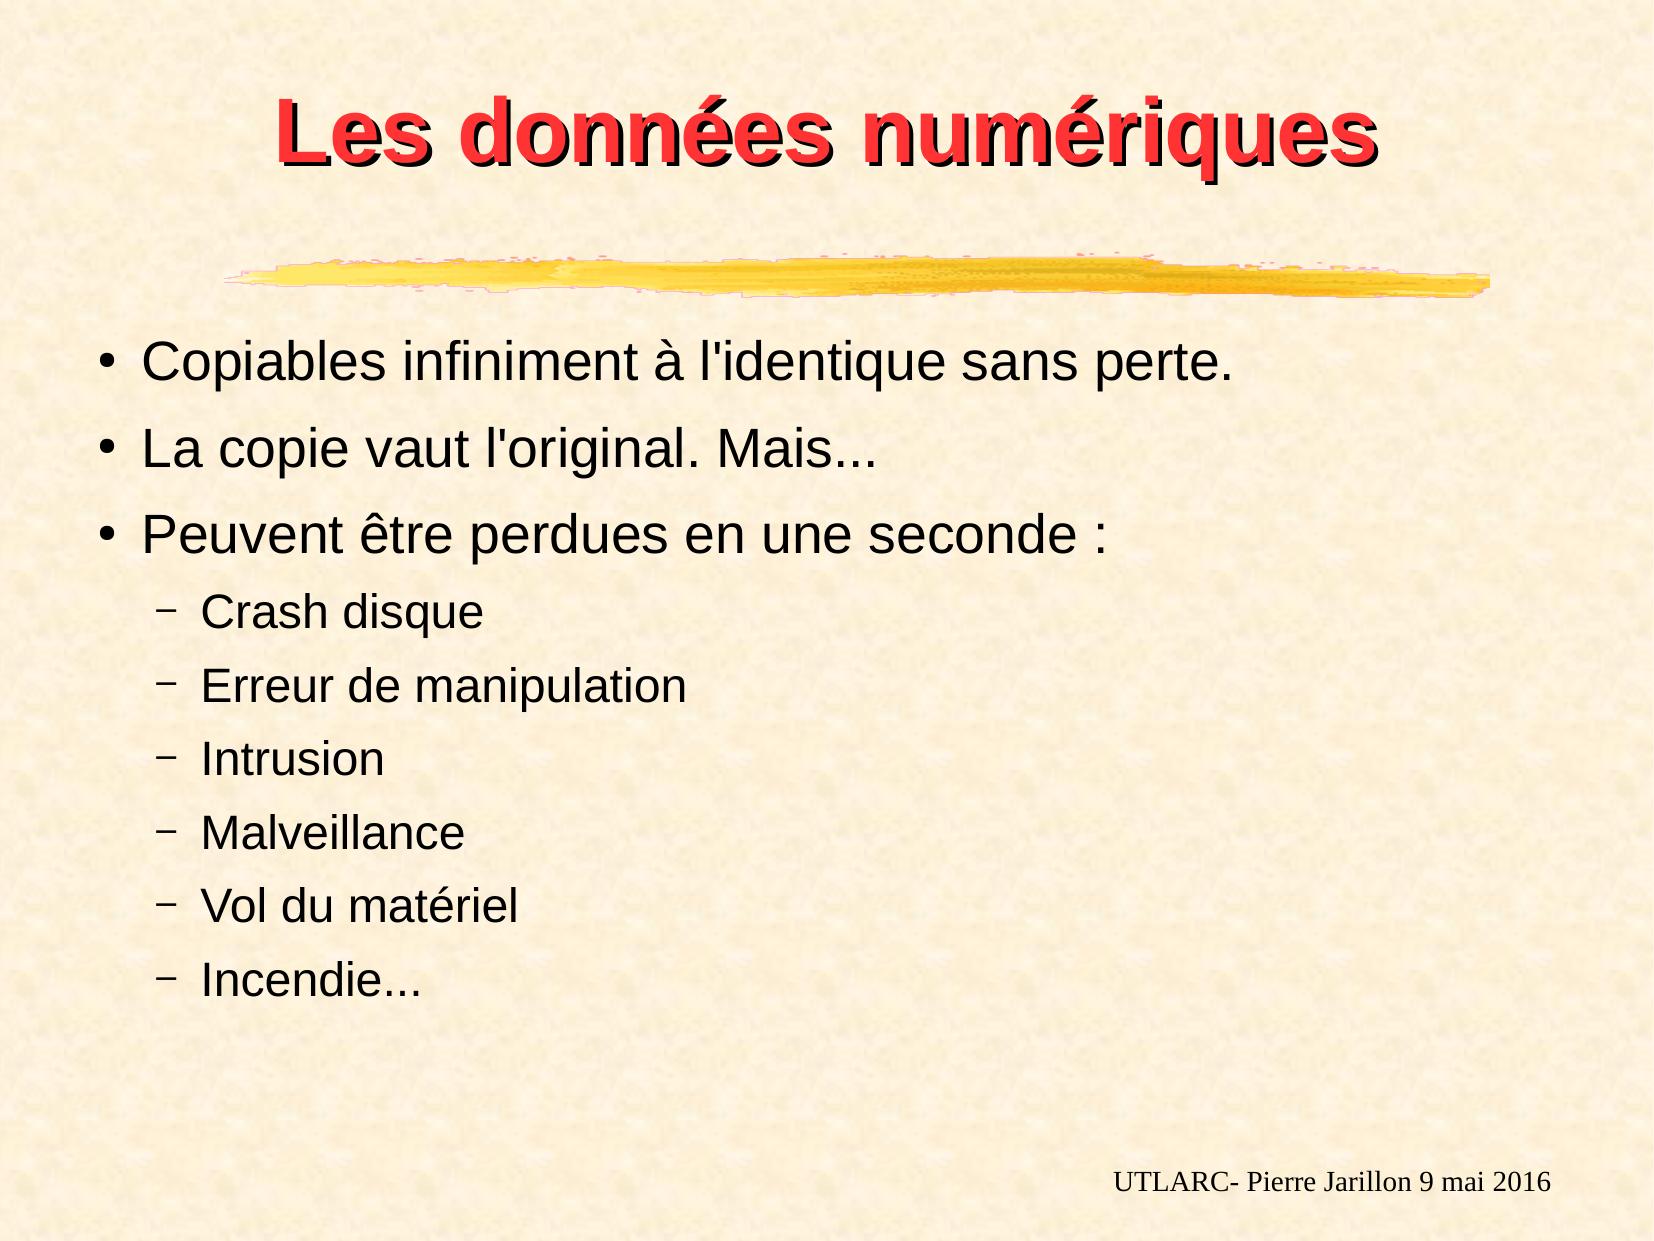

# Les données numériques
Copiables infiniment à l'identique sans perte.
La copie vaut l'original. Mais...
Peuvent être perdues en une seconde :
Crash disque
Erreur de manipulation
Intrusion
Malveillance
Vol du matériel
Incendie...
UTLARC- Pierre Jarillon 9 mai 2016